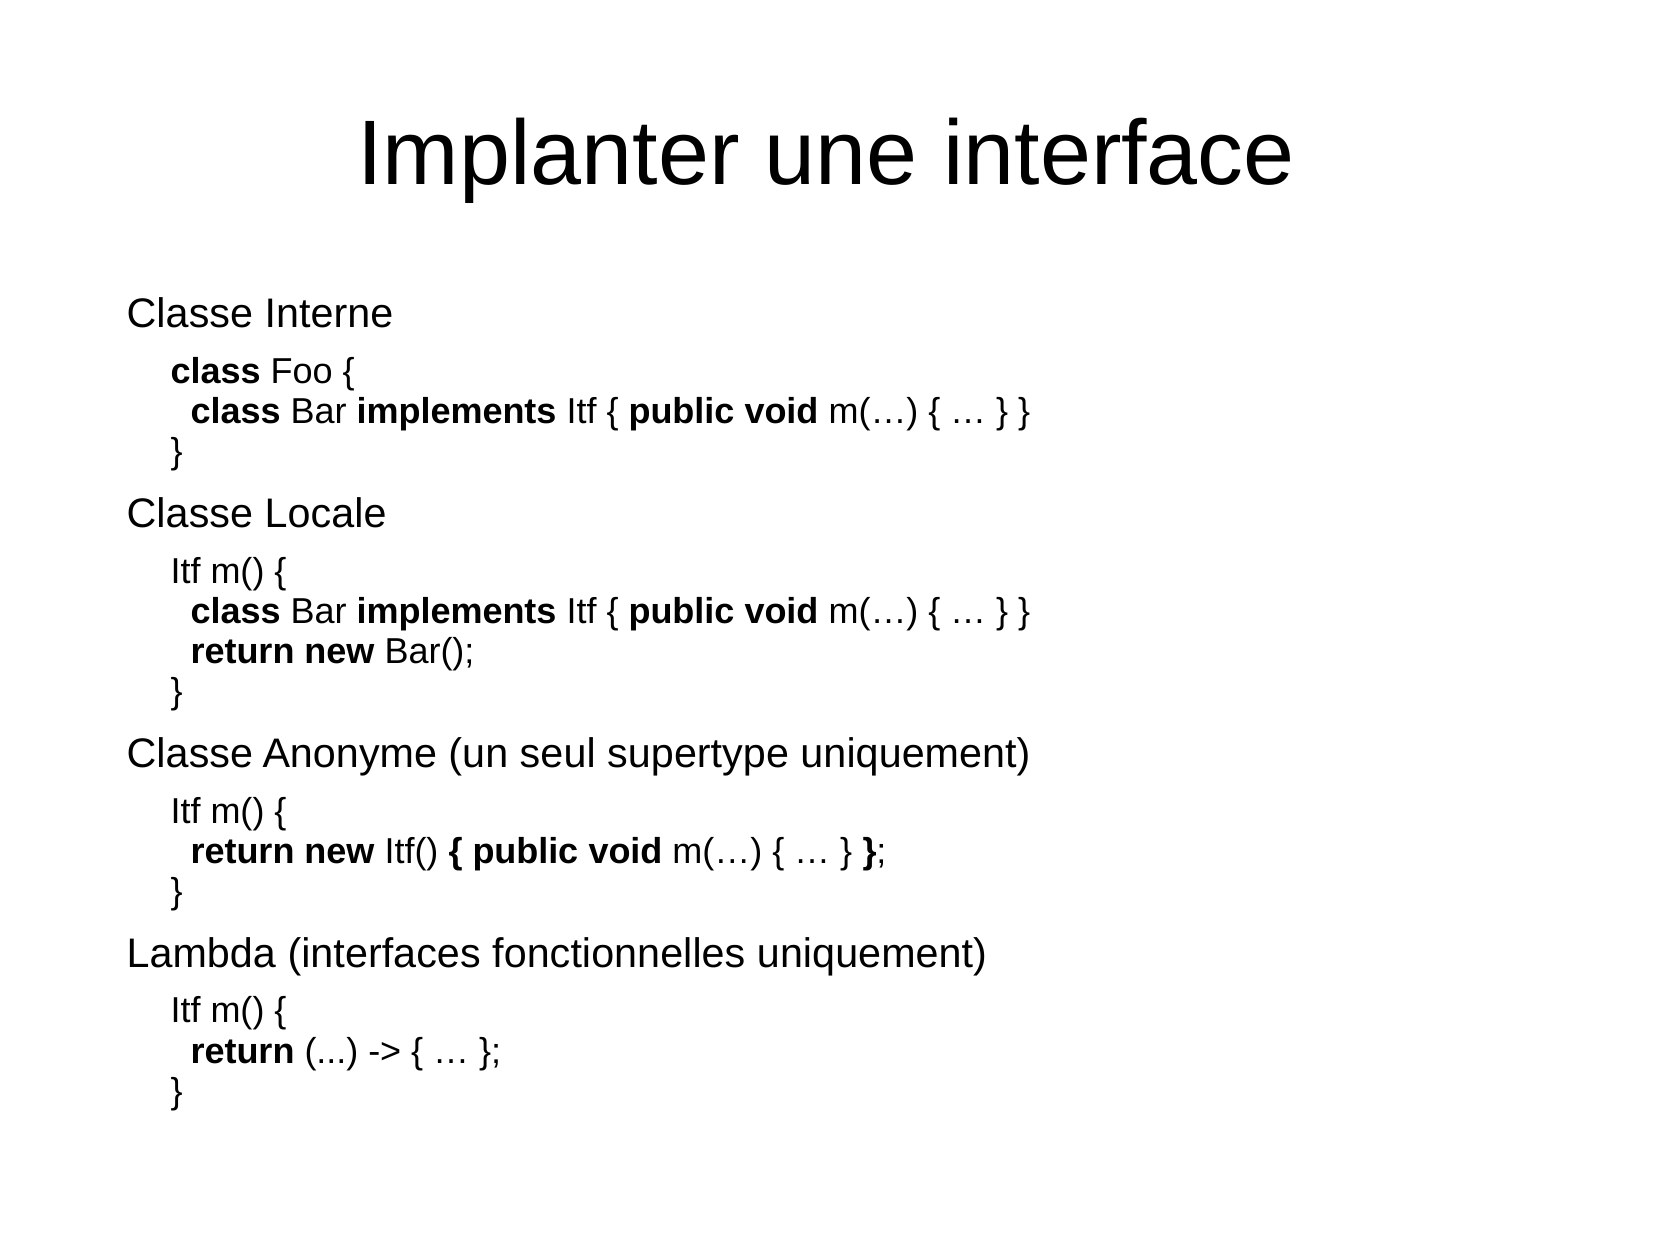

# Implanter une interface
Classe Interne
class Foo {
 class Bar implements Itf { public void m(…) { … } }
}
Classe Locale
Itf m() {
 class Bar implements Itf { public void m(…) { … } }
 return new Bar();
}
Classe Anonyme (un seul supertype uniquement)
Itf m() {
 return new Itf() { public void m(…) { … } };
}
Lambda (interfaces fonctionnelles uniquement)
Itf m() {
 return (...) -> { … };
}